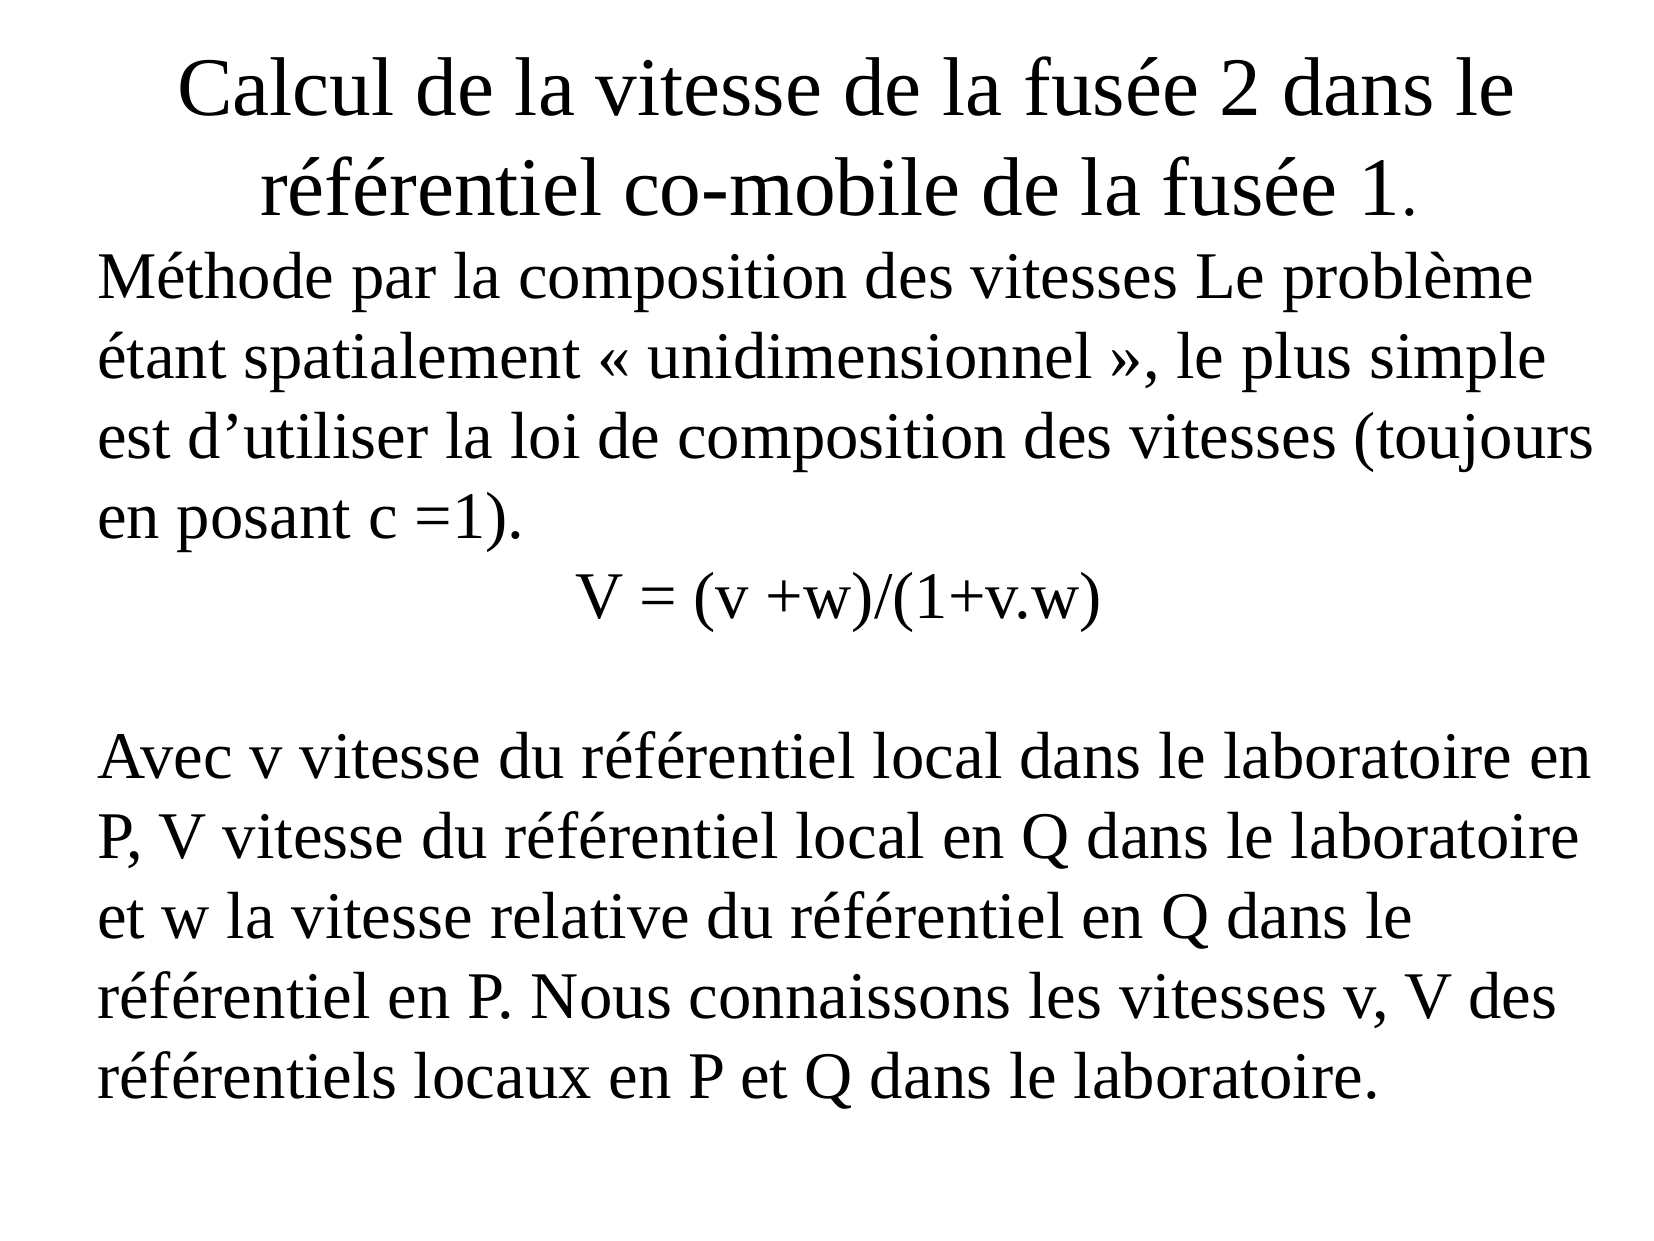

Calcul de la vitesse de la fusée 2 dans le référentiel co-mobile de la fusée 1.
Méthode par la composition des vitesses Le problème étant spatialement « unidimensionnel », le plus simple est d’utiliser la loi de composition des vitesses (toujours en posant c =1).
V = (v +w)/(1+v.w)
Avec v vitesse du référentiel local dans le laboratoire en P, V vitesse du référentiel local en Q dans le laboratoire et w la vitesse relative du référentiel en Q dans le référentiel en P. Nous connaissons les vitesses v, V des référentiels locaux en P et Q dans le laboratoire.